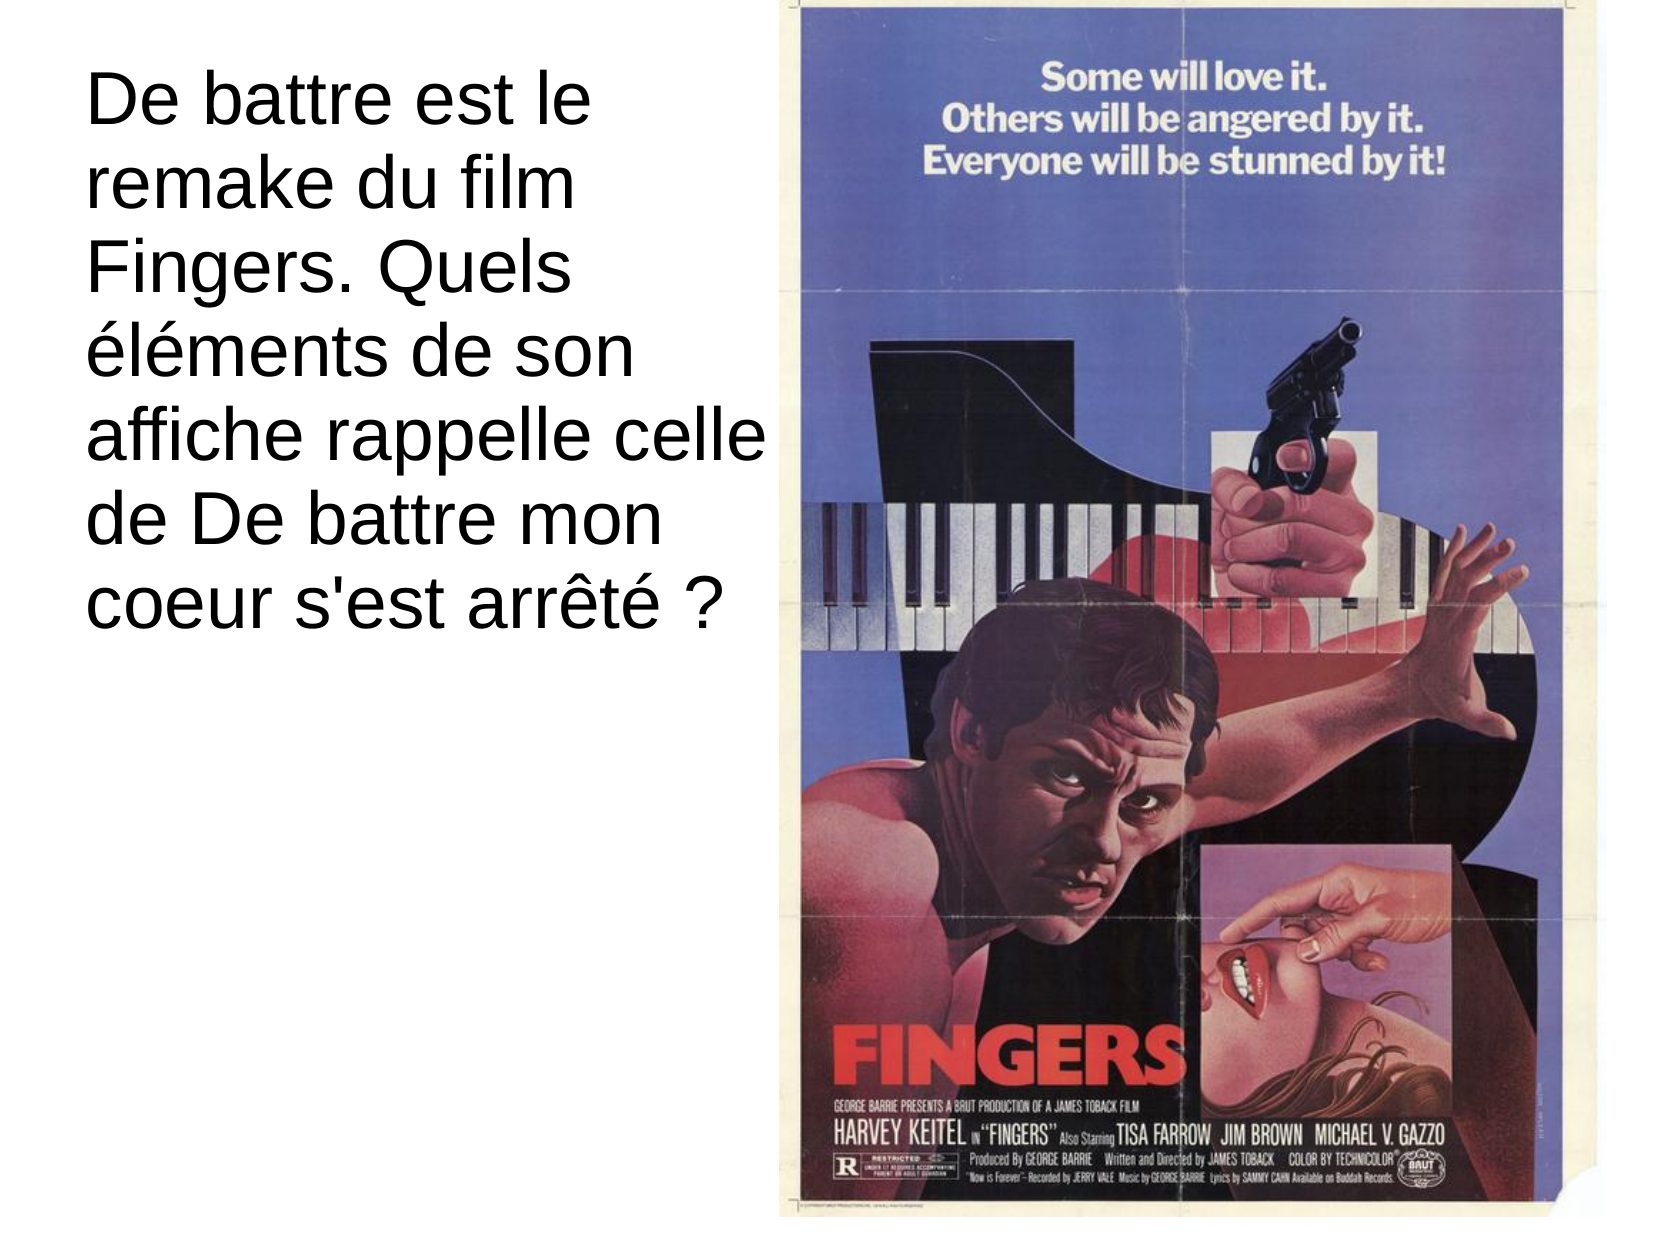

De battre est le remake du film Fingers. Quels éléments de son affiche rappelle celle de De battre mon coeur s'est arrêté ?
#